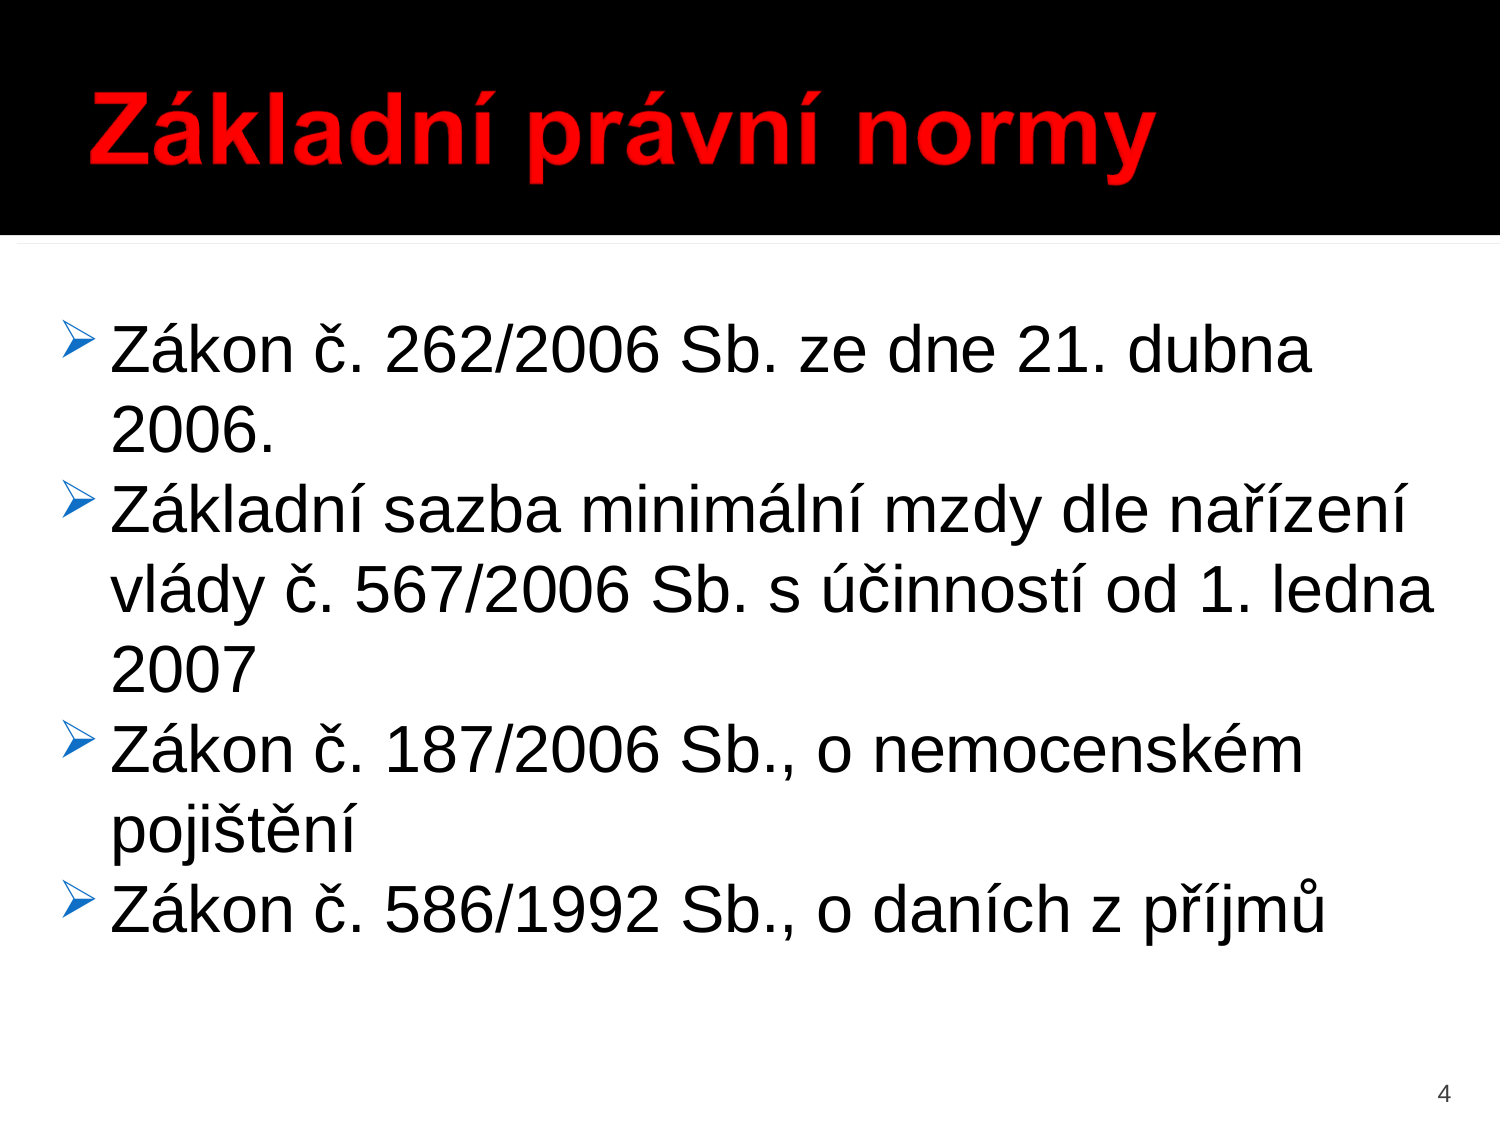

# Zákon č. 262/2006 Sb. ze dne 21. dubna 2006.
Základní sazba minimální mzdy dle nařízení
	vlády č. 567/2006 Sb. s účinností od 1. ledna
	2007
Zákon č. 187/2006 Sb., o nemocenském pojištění
Zákon č. 586/1992 Sb., o daních z příjmů